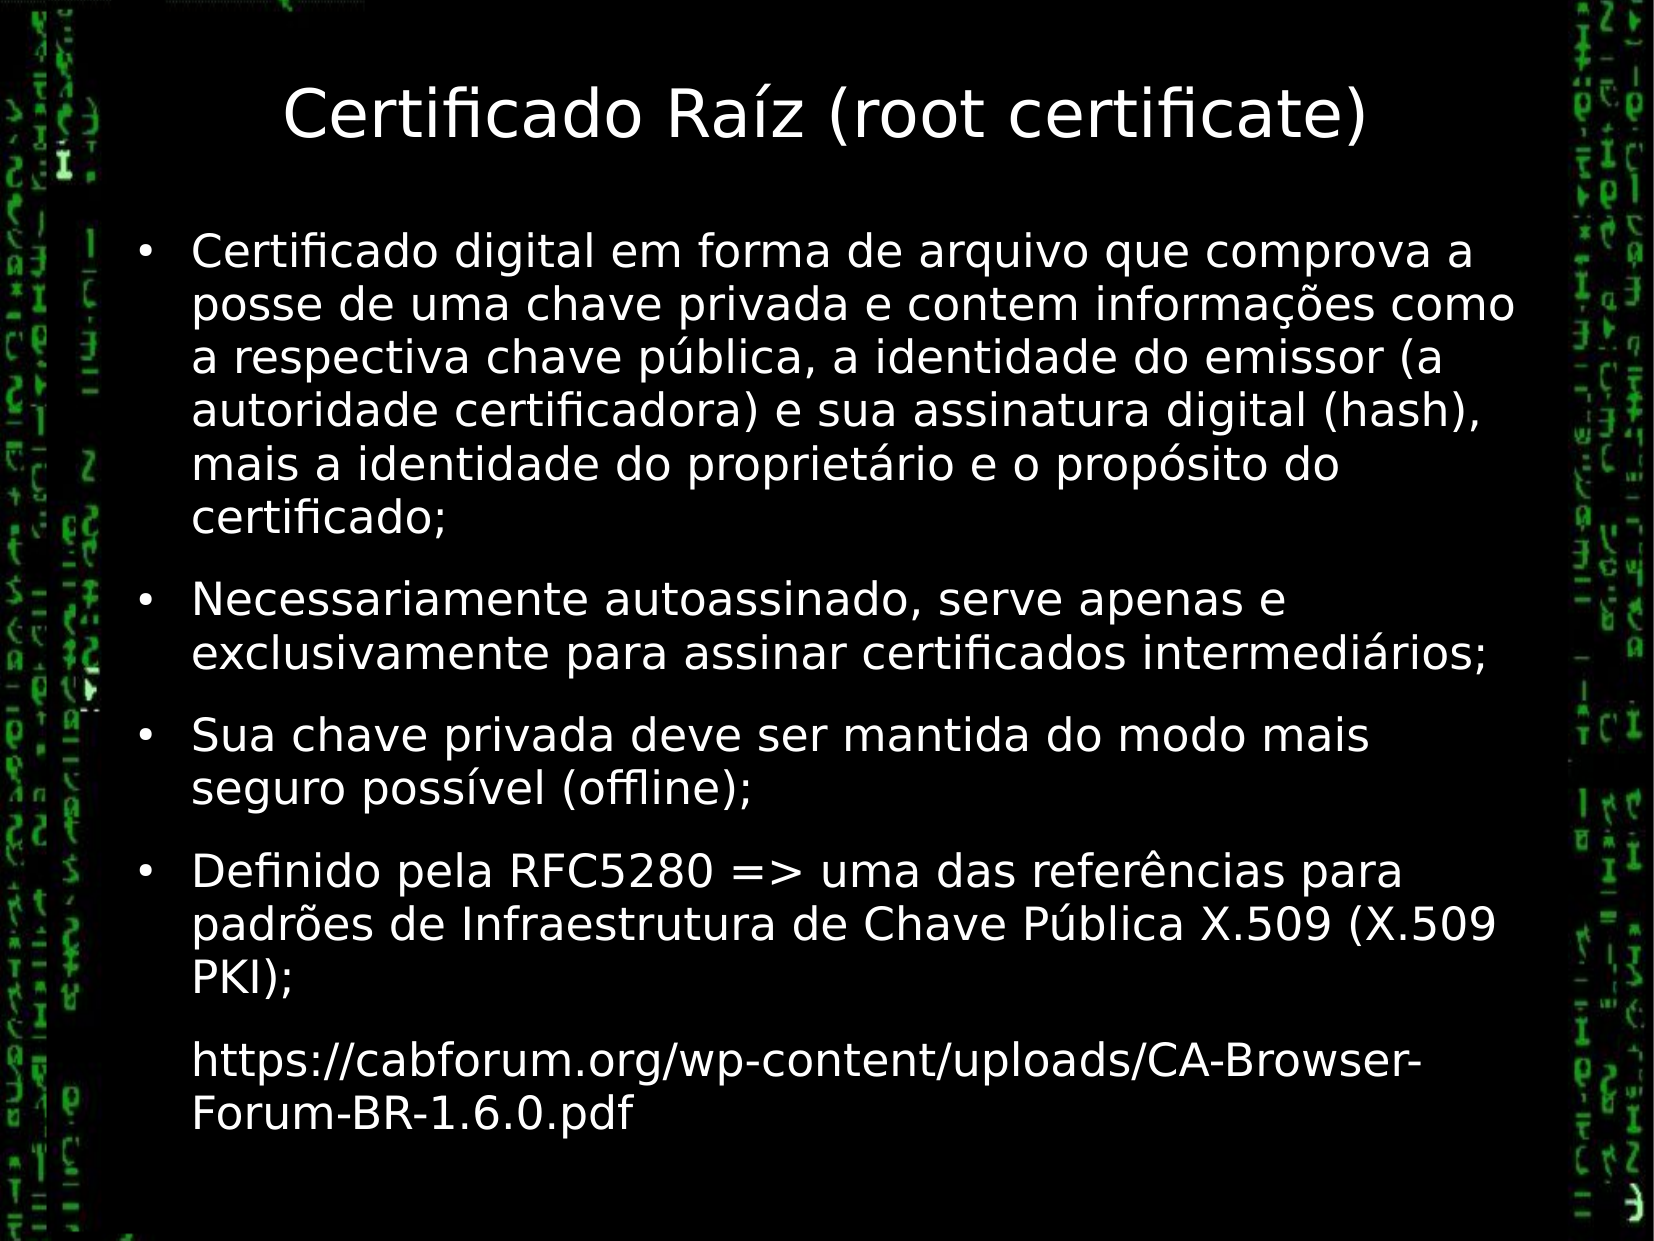

# Certificado Raíz (root certificate)
Certificado digital em forma de arquivo que comprova a posse de uma chave privada e contem informações como a respectiva chave pública, a identidade do emissor (a autoridade certificadora) e sua assinatura digital (hash), mais a identidade do proprietário e o propósito do certificado;
Necessariamente autoassinado, serve apenas e exclusivamente para assinar certificados intermediários;
Sua chave privada deve ser mantida do modo mais seguro possível (offline);
Definido pela RFC5280 => uma das referências para padrões de Infraestrutura de Chave Pública X.509 (X.509 PKI);
https://cabforum.org/wp-content/uploads/CA-Browser-Forum-BR-1.6.0.pdf